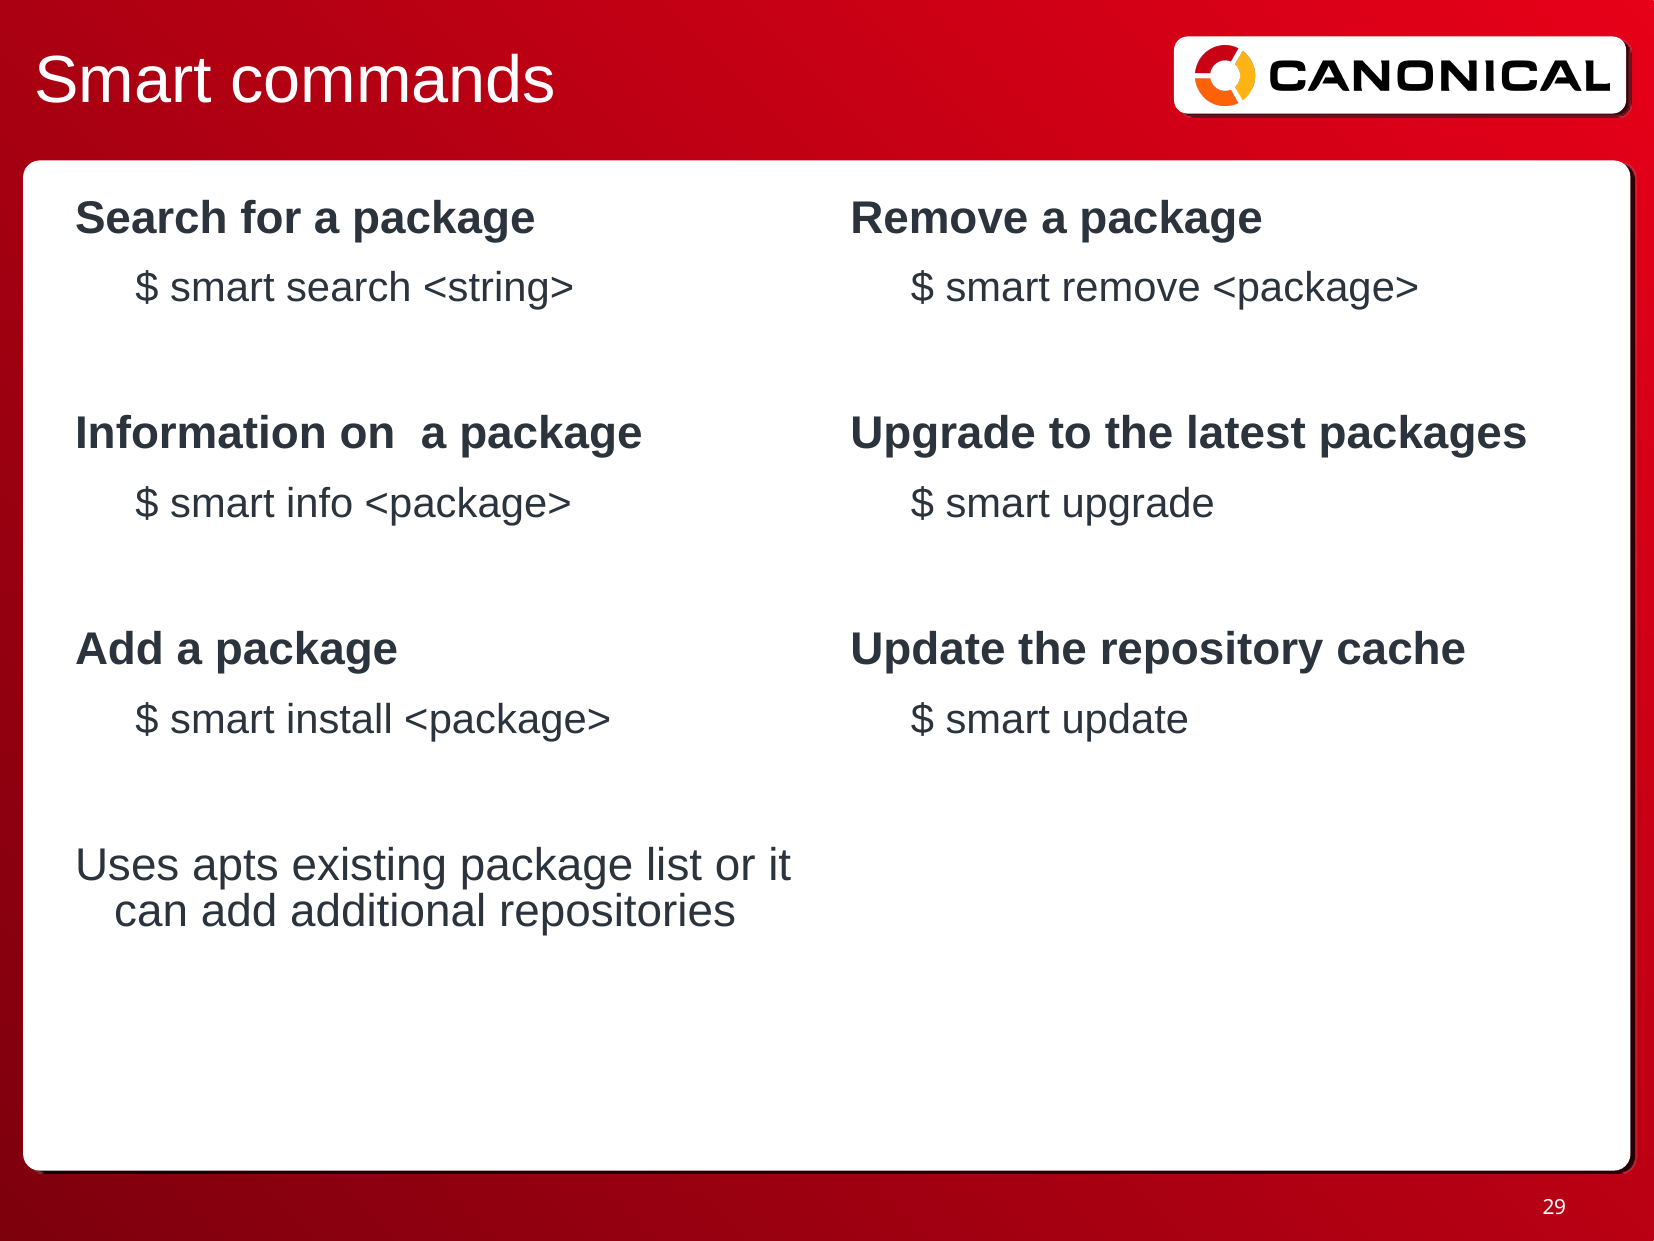

# Smart commands
Search for a package
$ smart search <string>
Information on a package
$ smart info <package>
Add a package
$ smart install <package>
Uses apts existing package list or it can add additional repositories
Remove a package
$ smart remove <package>
Upgrade to the latest packages
$ smart upgrade
Update the repository cache
$ smart update
29